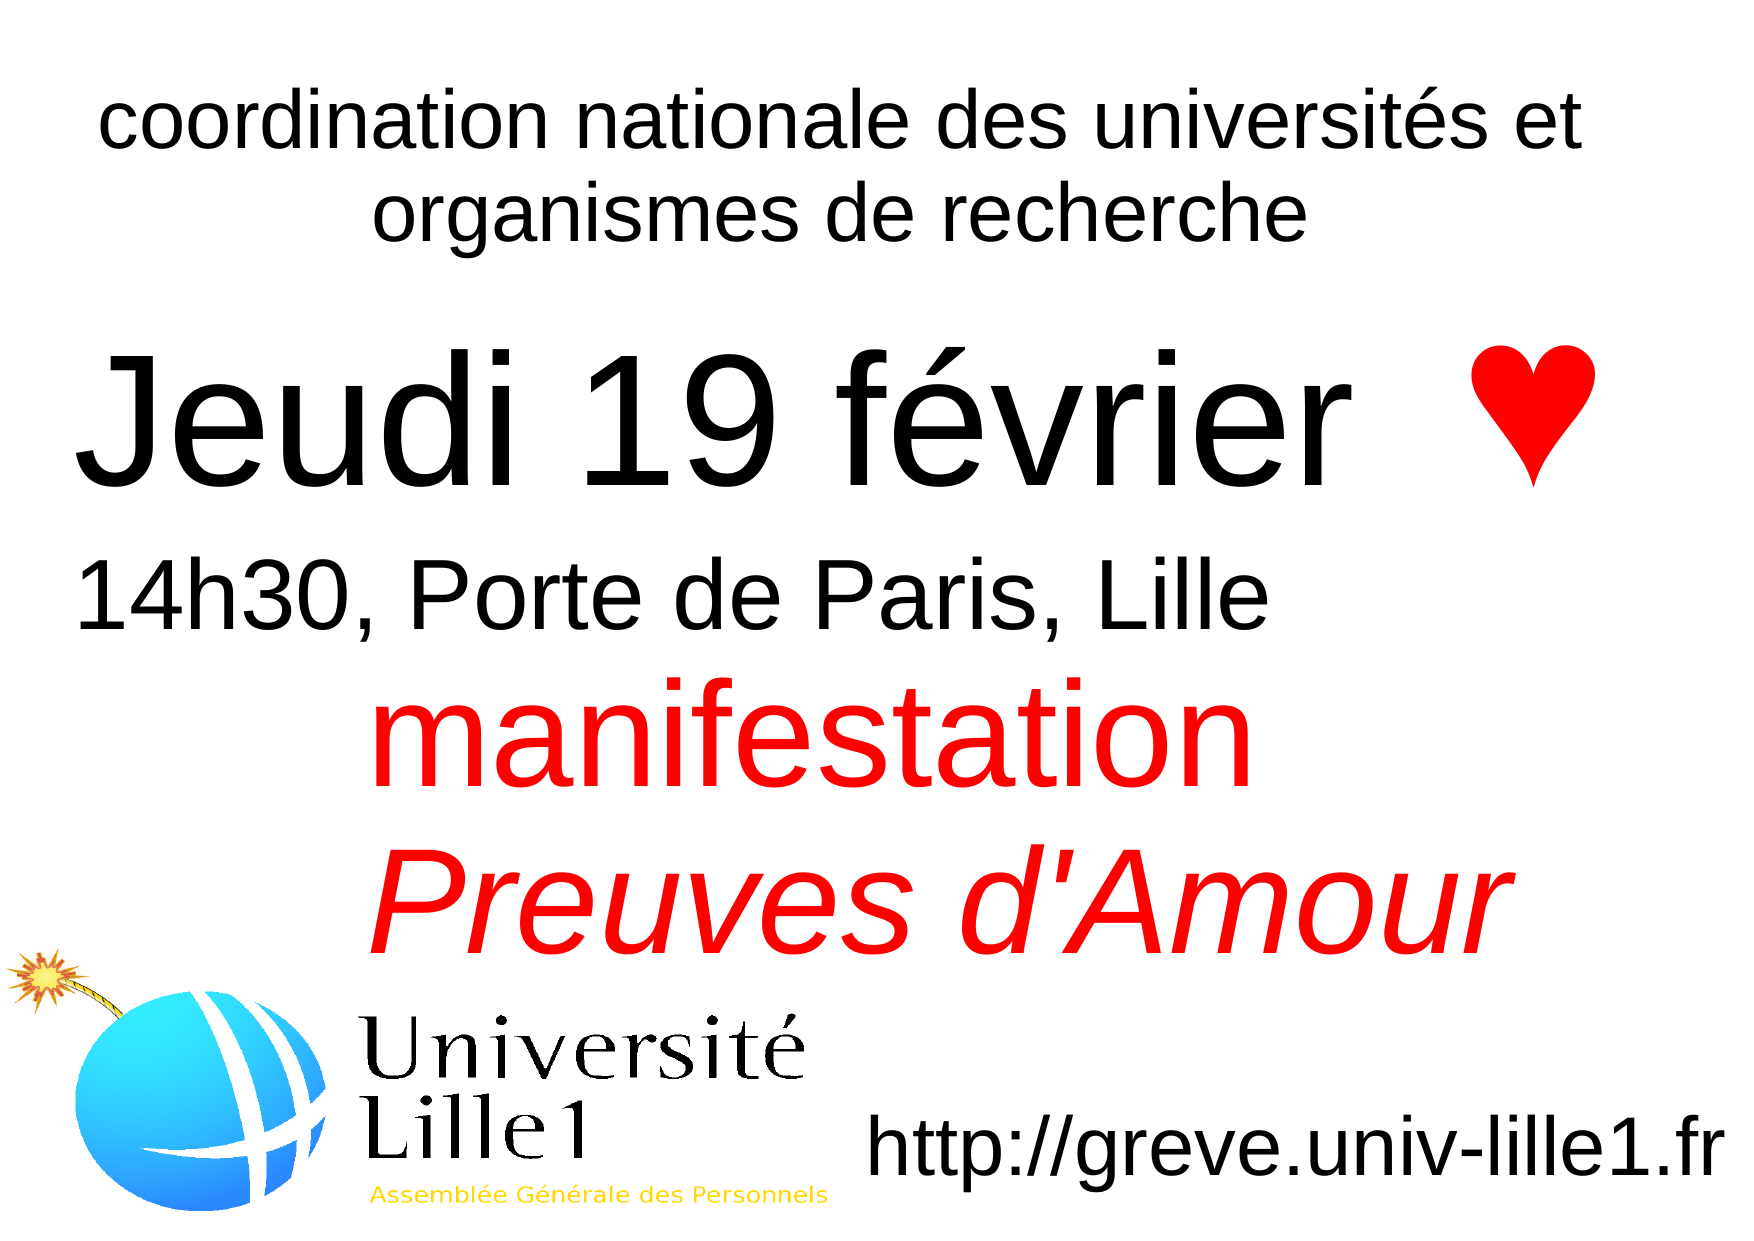

coordination nationale des universités et organismes de recherche
Jeudi 19 février ♥
14h30, Porte de Paris, Lille
 manifestation
 Preuves d'Amour
http://greve.univ-lille1.fr